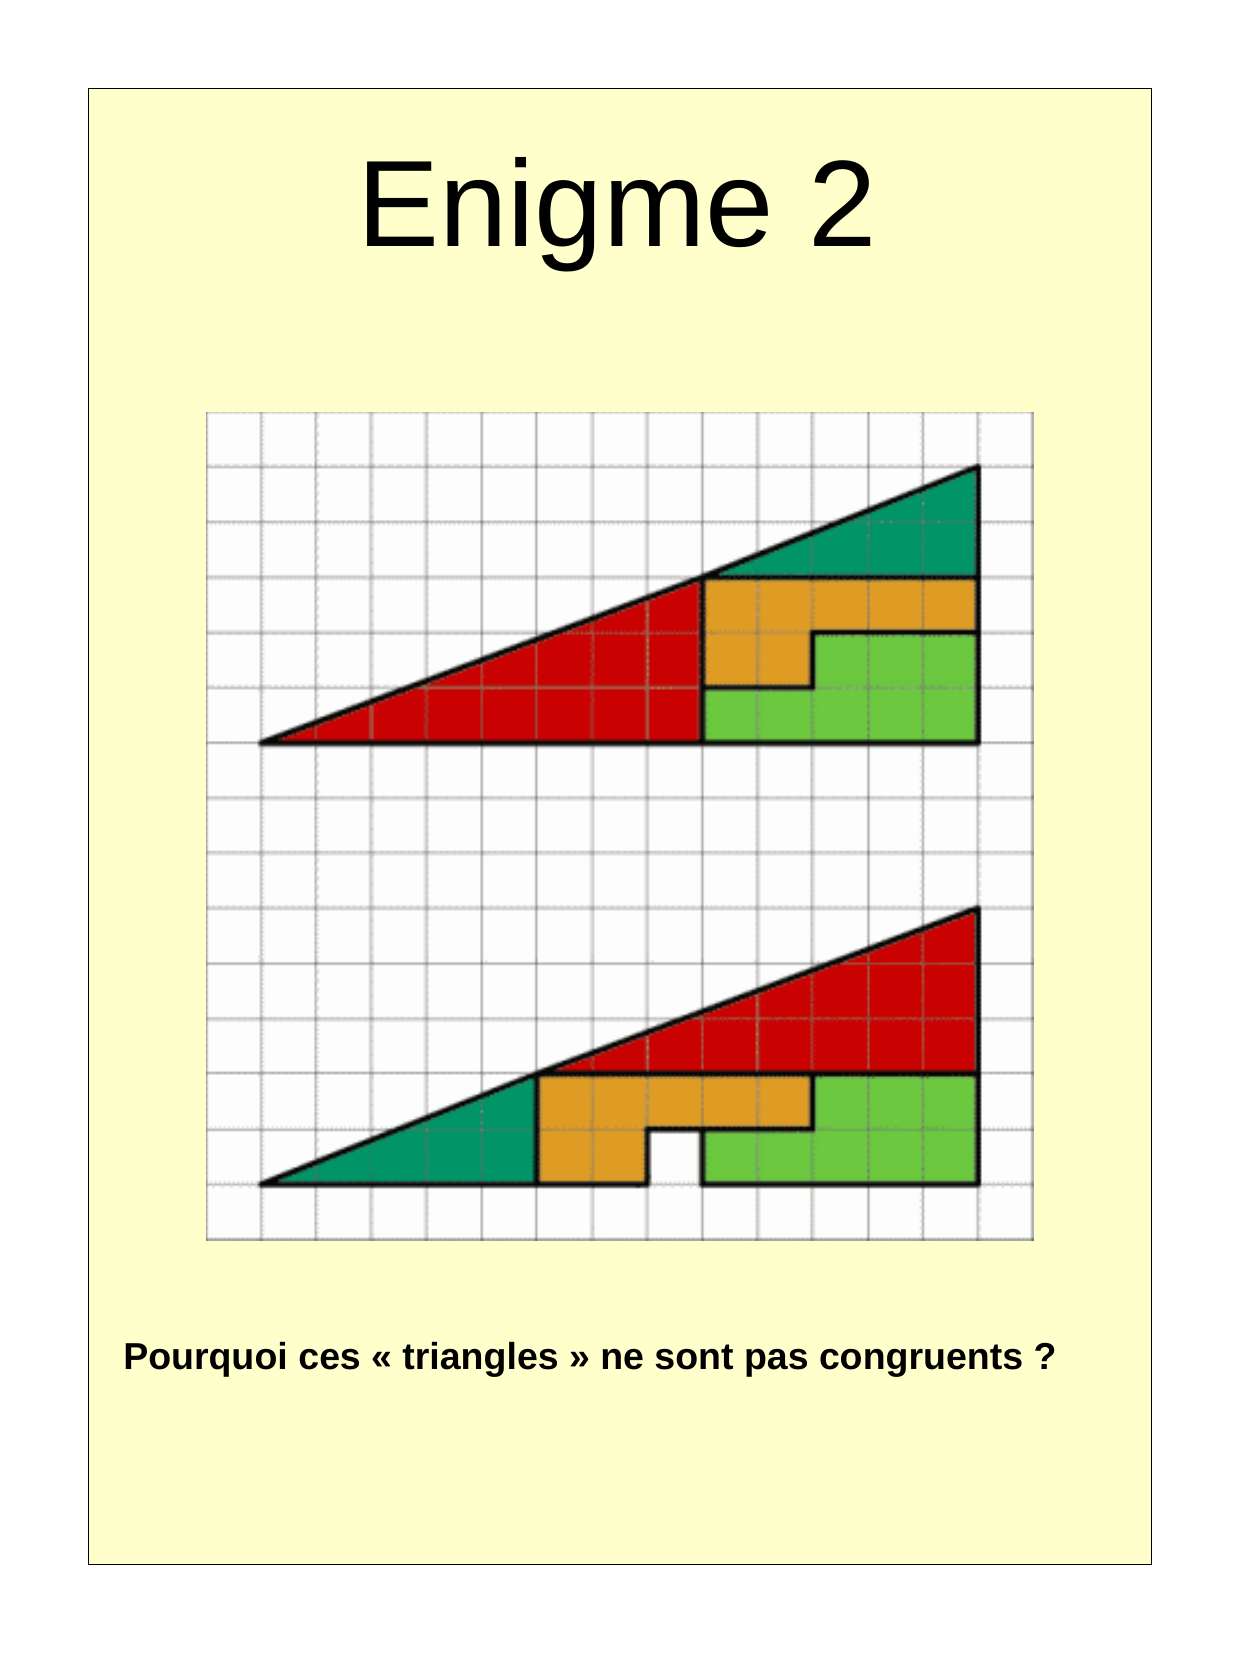

# Enigme 2
Pourquoi ces « triangles » ne sont pas congruents ?